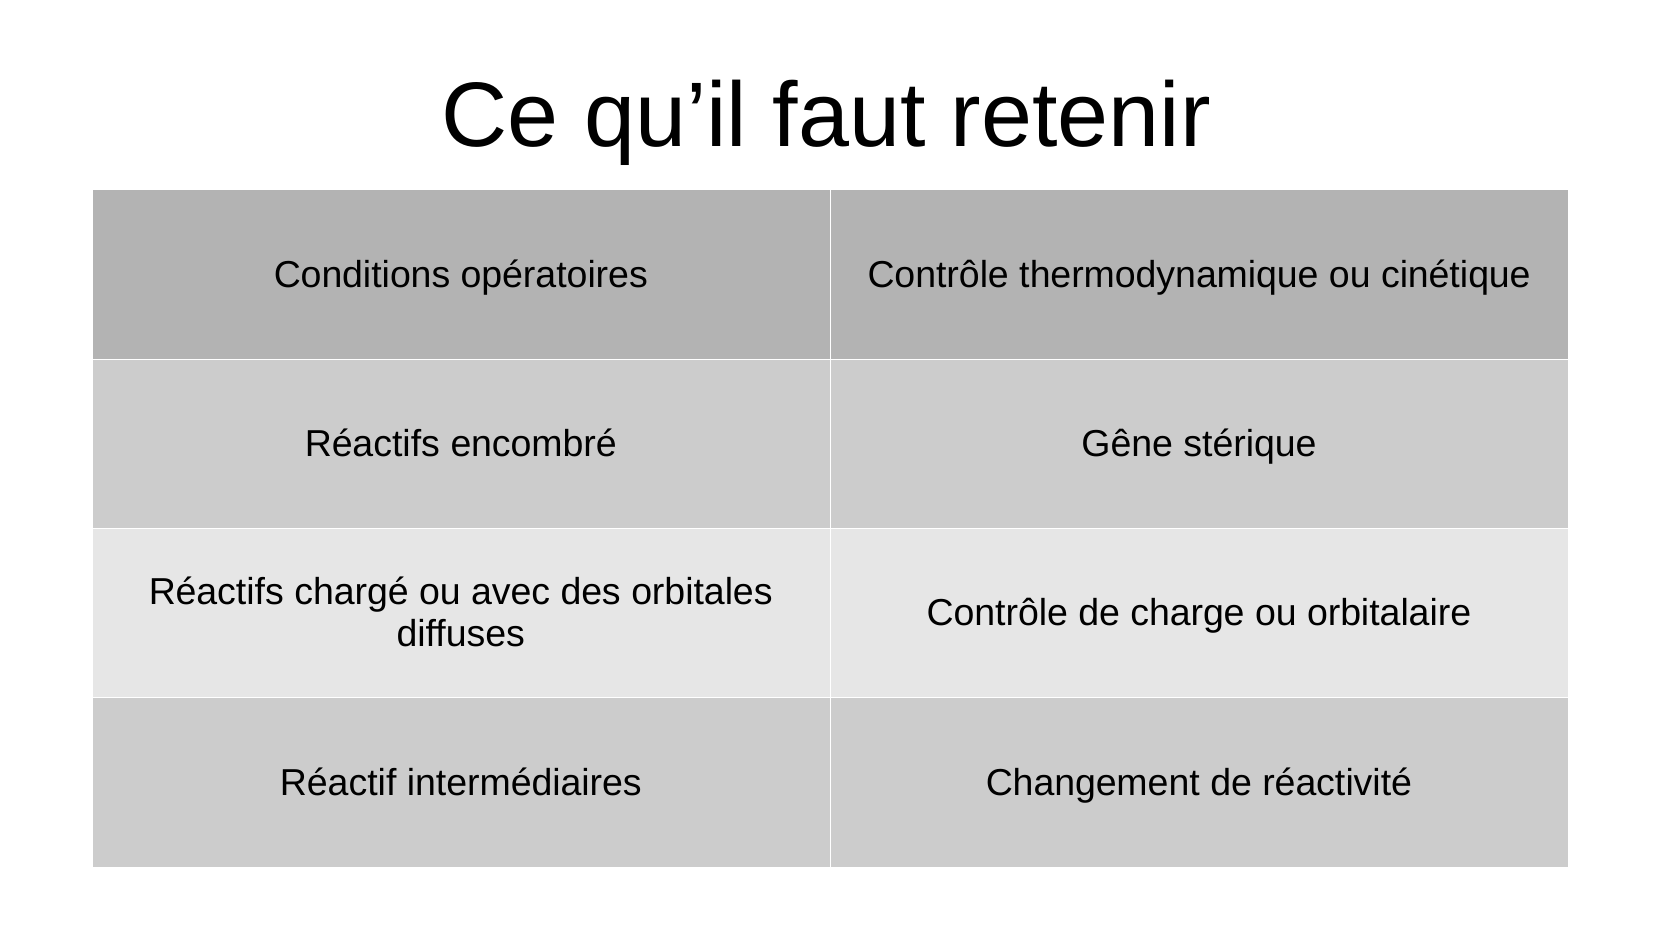

# Ce qu’il faut retenir
| Conditions opératoires | Contrôle thermodynamique ou cinétique |
| --- | --- |
| Réactifs encombré | Gêne stérique |
| Réactifs chargé ou avec des orbitales diffuses | Contrôle de charge ou orbitalaire |
| Réactif intermédiaires | Changement de réactivité |